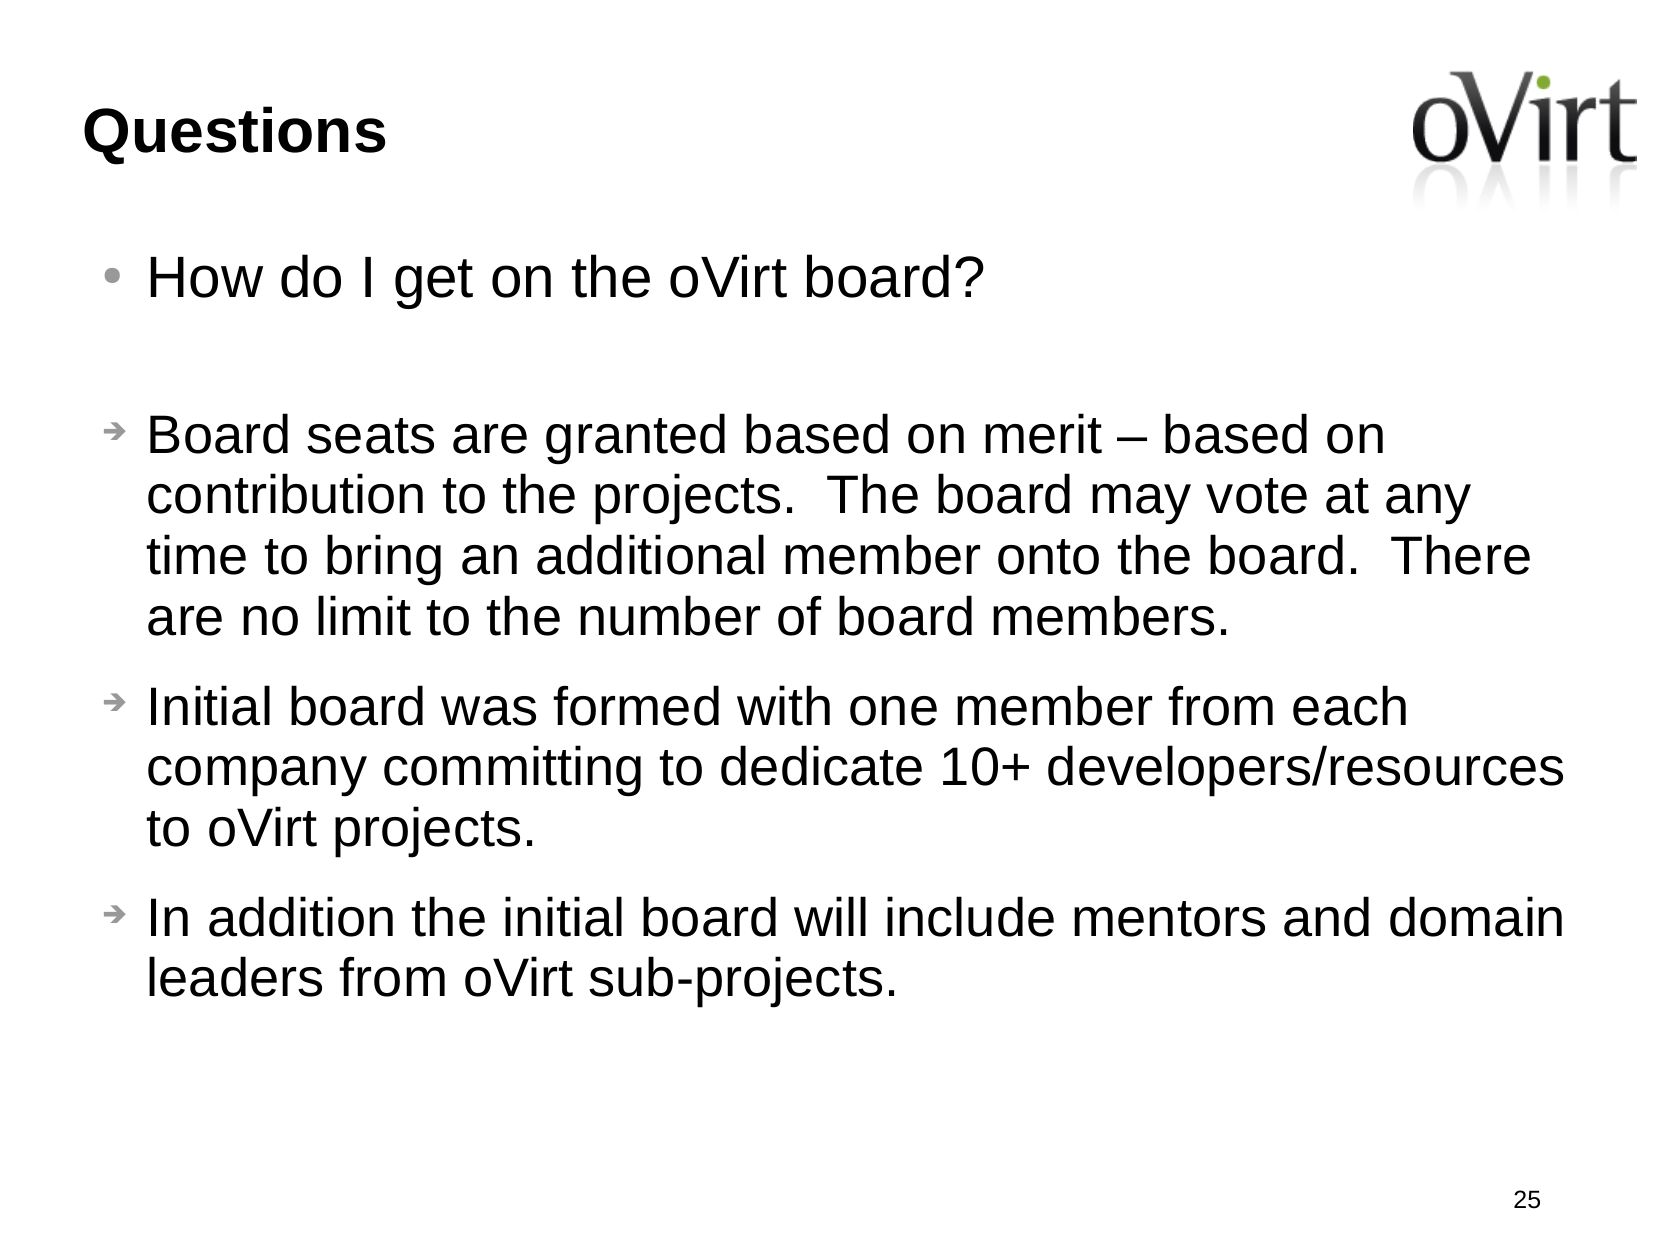

# Questions
How do I get on the oVirt board?
Board seats are granted based on merit – based on contribution to the projects. The board may vote at any time to bring an additional member onto the board. There are no limit to the number of board members.
Initial board was formed with one member from each company committing to dedicate 10+ developers/resources to oVirt projects.
In addition the initial board will include mentors and domain leaders from oVirt sub-projects.